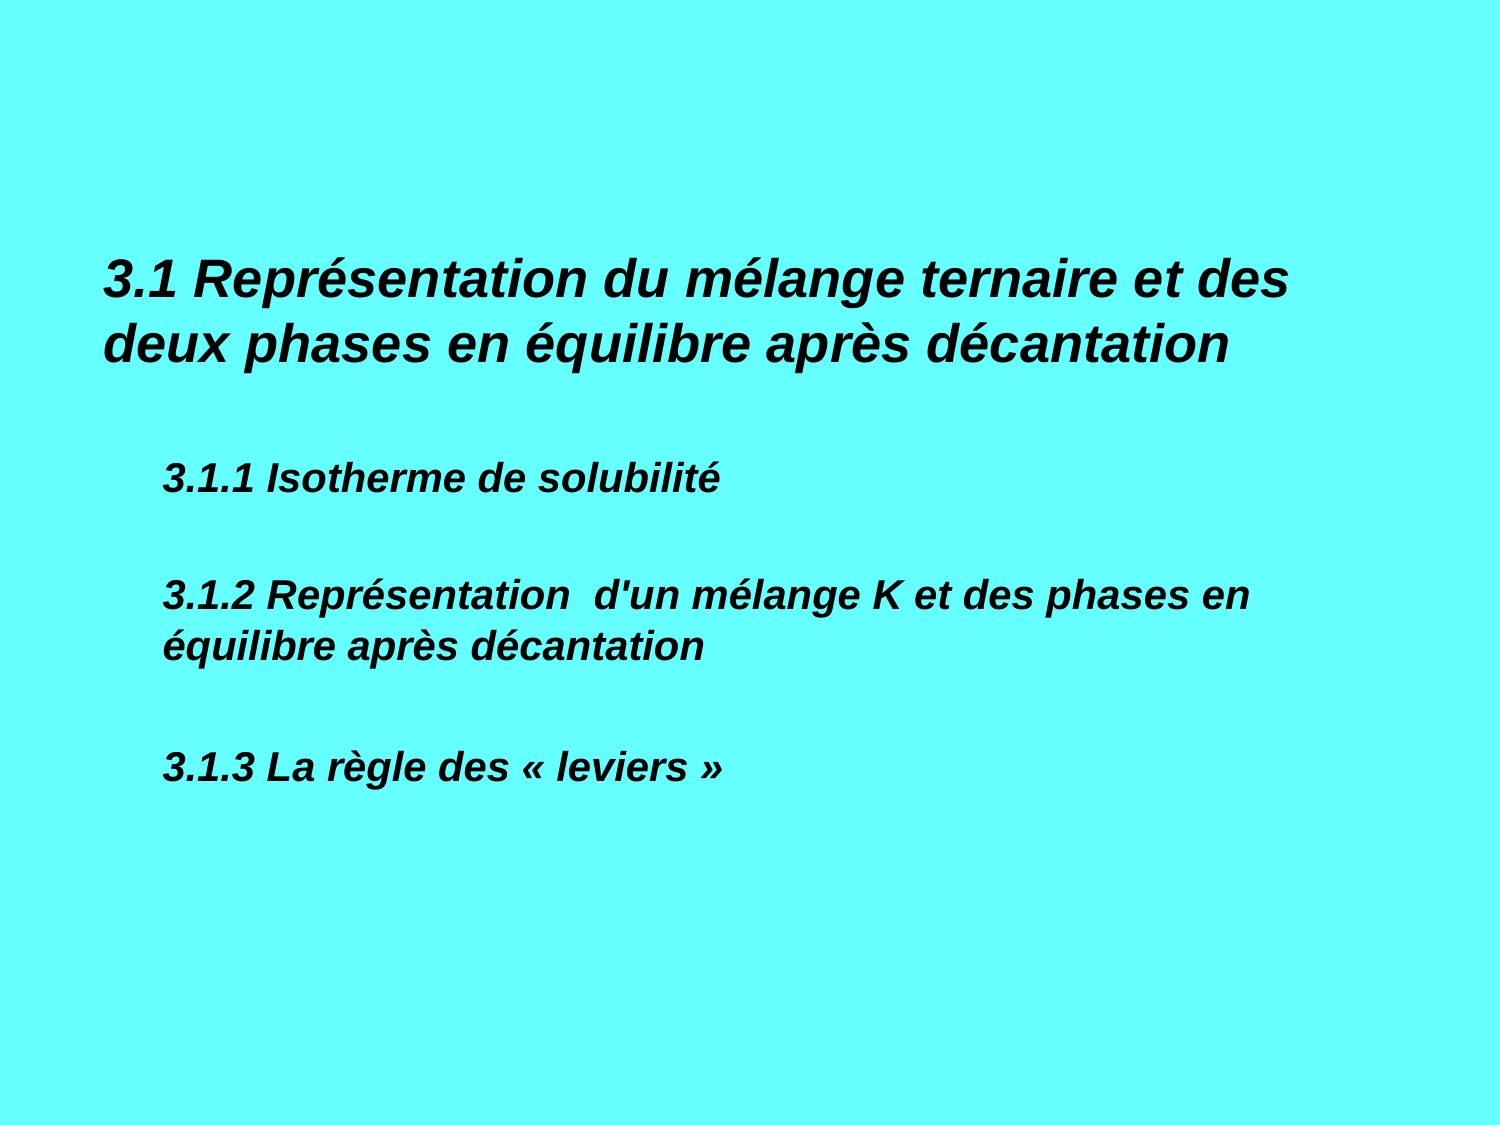

3.1 Représentation du mélange ternaire et des deux phases en équilibre après décantation
3.1.1 Isotherme de solubilité
3.1.2 Représentation d'un mélange K et des phases en équilibre après décantation
3.1.3 La règle des « leviers »